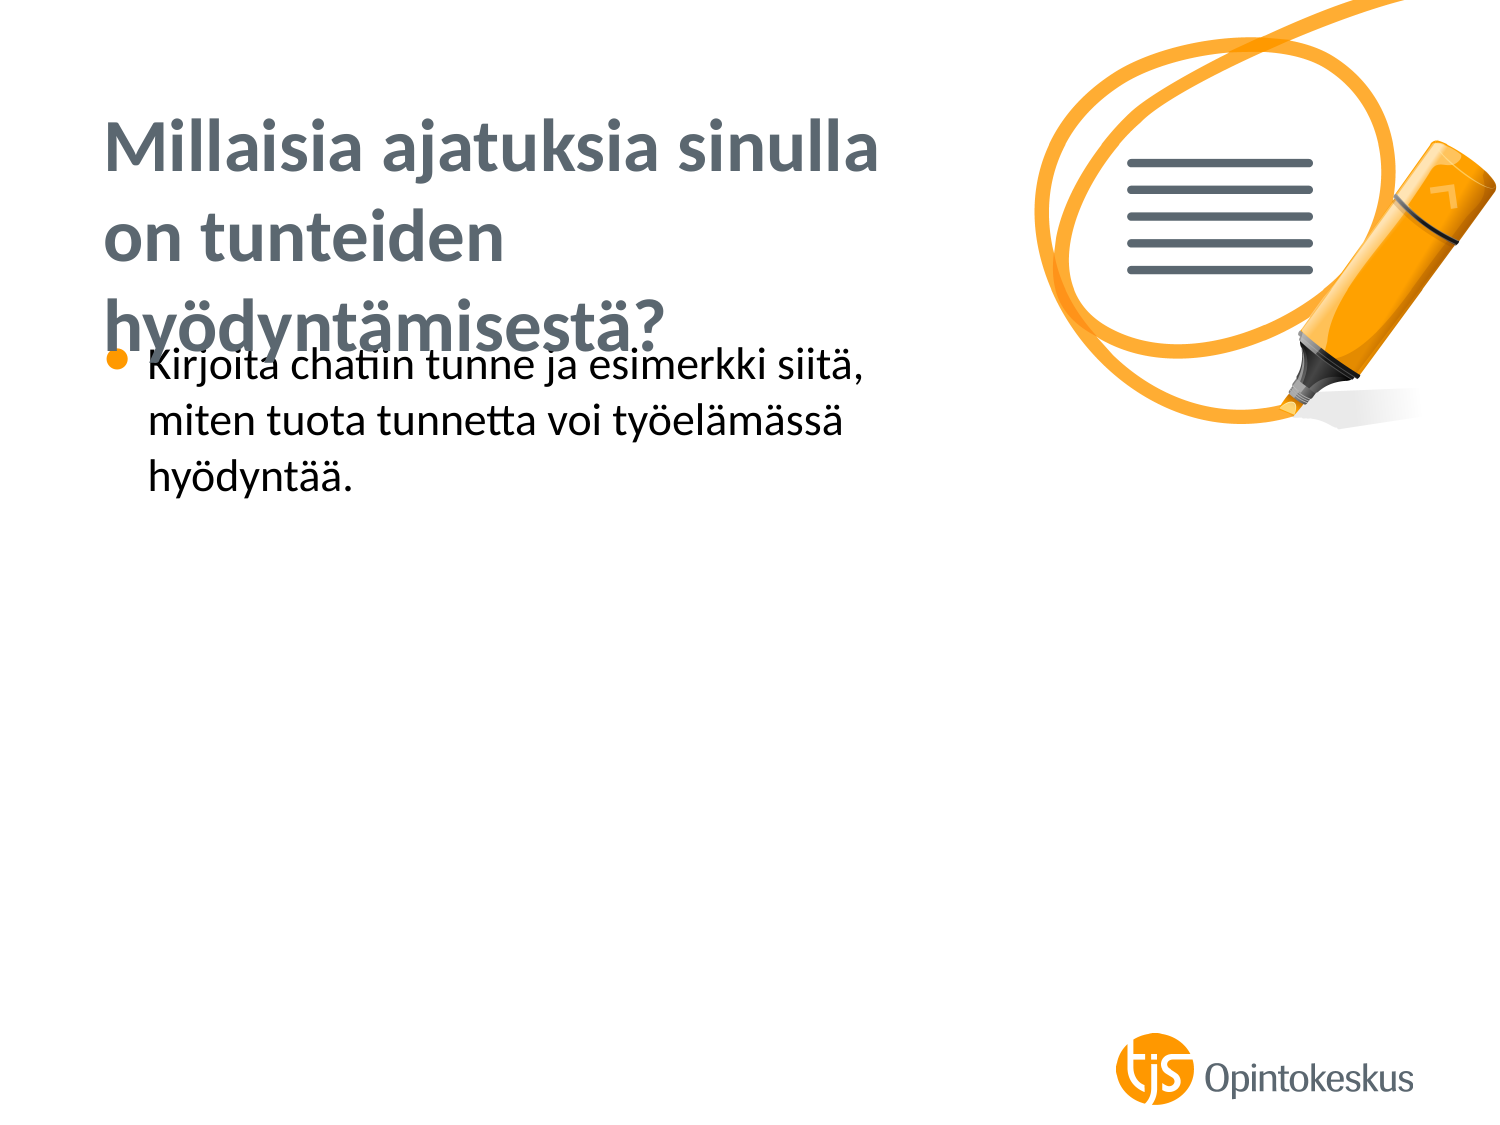

Millaisia ajatuksia sinulla on tunteiden hyödyntämisestä?
# Kirjoita chatiin tunne ja esimerkki siitä, miten tuota tunnetta voi työelämässä hyödyntää.